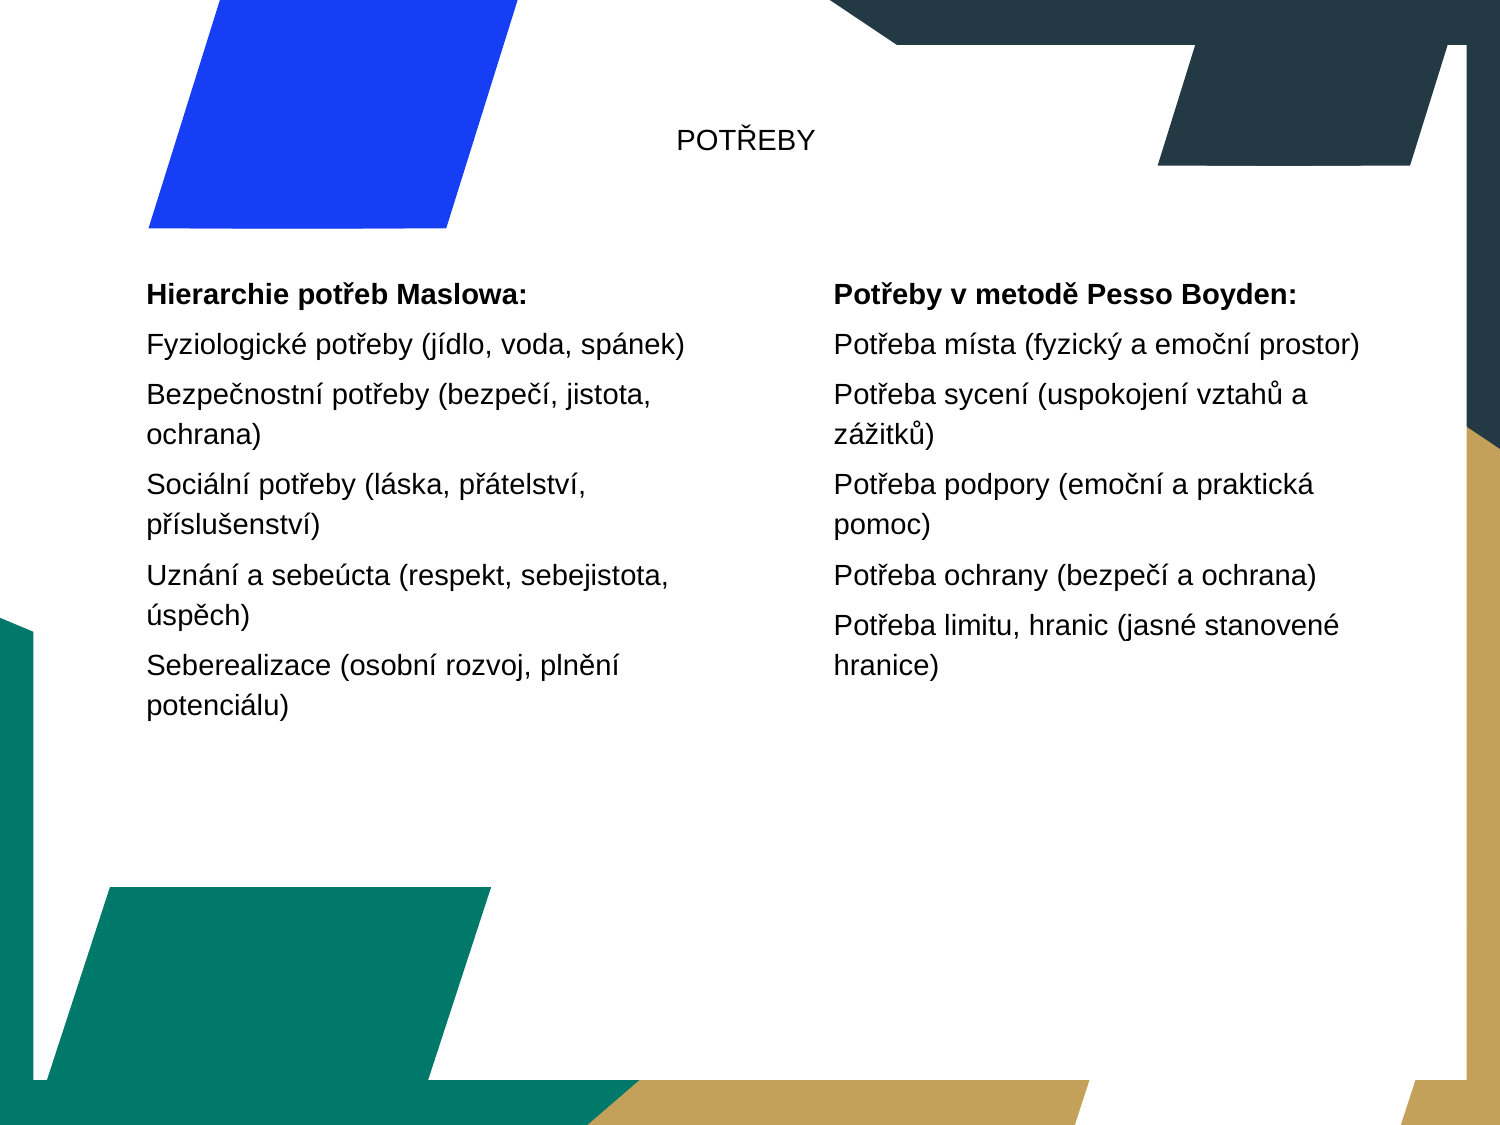

# POTŘEBY
Hierarchie potřeb Maslowa:
Fyziologické potřeby (jídlo, voda, spánek)
Bezpečnostní potřeby (bezpečí, jistota, ochrana)
Sociální potřeby (láska, přátelství, příslušenství)
Uznání a sebeúcta (respekt, sebejistota, úspěch)
Seberealizace (osobní rozvoj, plnění potenciálu)
Potřeby v metodě Pesso Boyden:
Potřeba místa (fyzický a emoční prostor)
Potřeba sycení (uspokojení vztahů a zážitků)
Potřeba podpory (emoční a praktická pomoc)
Potřeba ochrany (bezpečí a ochrana)
Potřeba limitu, hranic (jasné stanovené hranice)